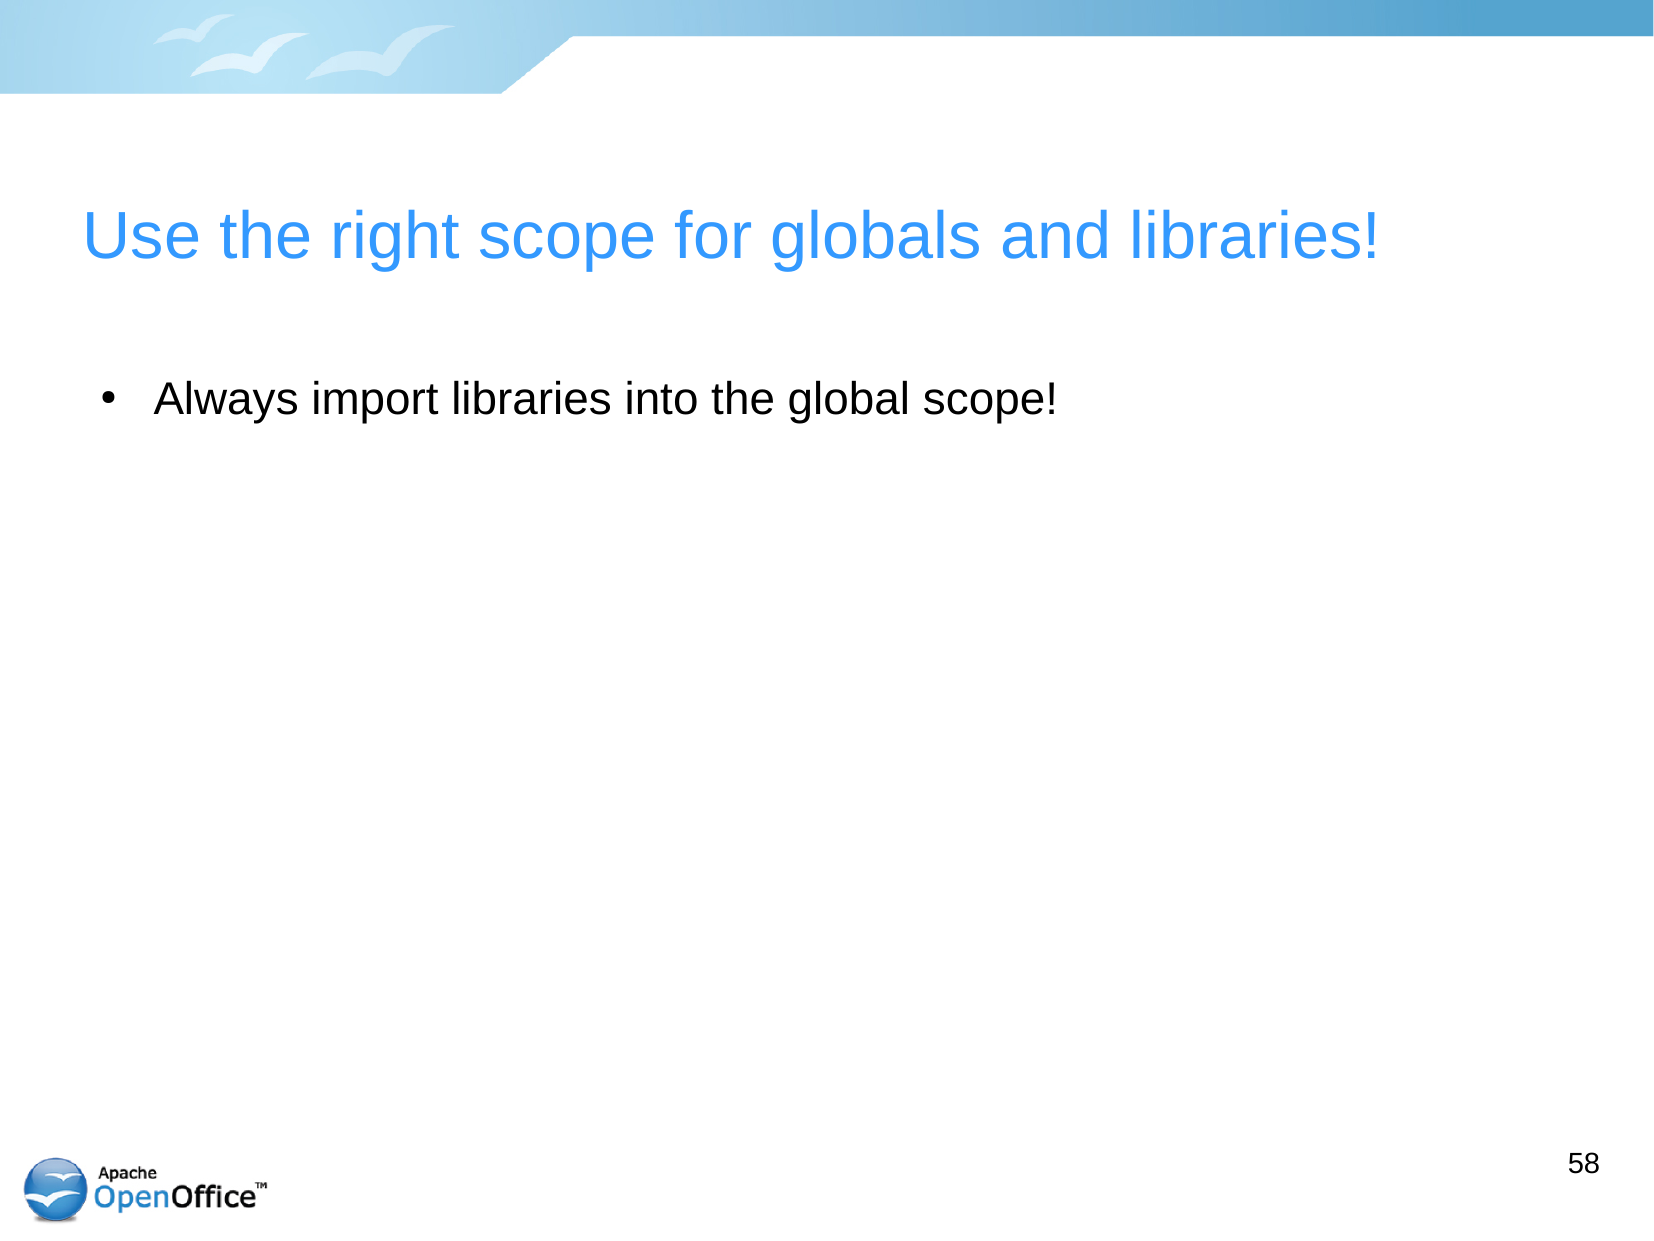

# Use the right scope for globals and libraries!
Always import libraries into the global scope!
58